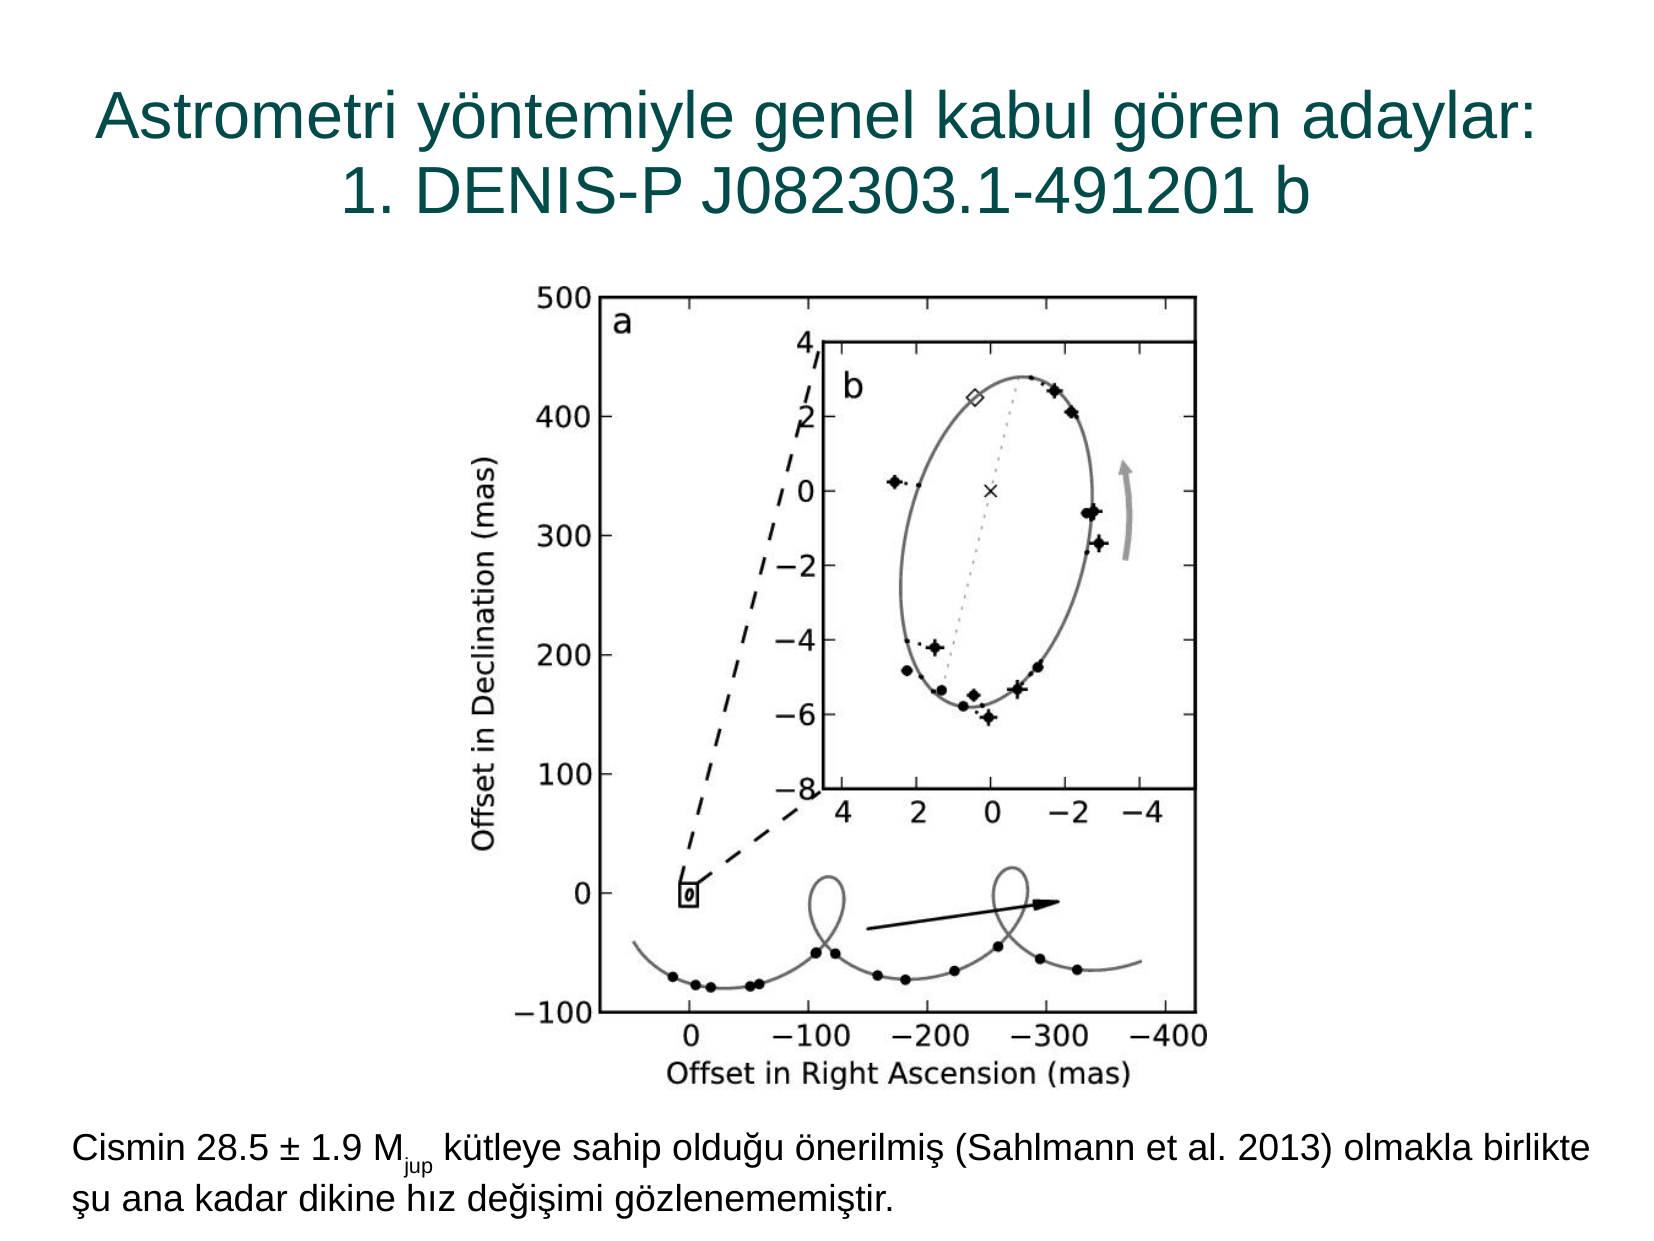

# Astrometri yöntemiyle genel kabul gören adaylar: 1. DENIS-P J082303.1-491201 b
Cismin 28.5 ± 1.9 Mjup kütleye sahip olduğu önerilmiş (Sahlmann et al. 2013) olmakla birlikte şu ana kadar dikine hız değişimi gözlenememiştir.